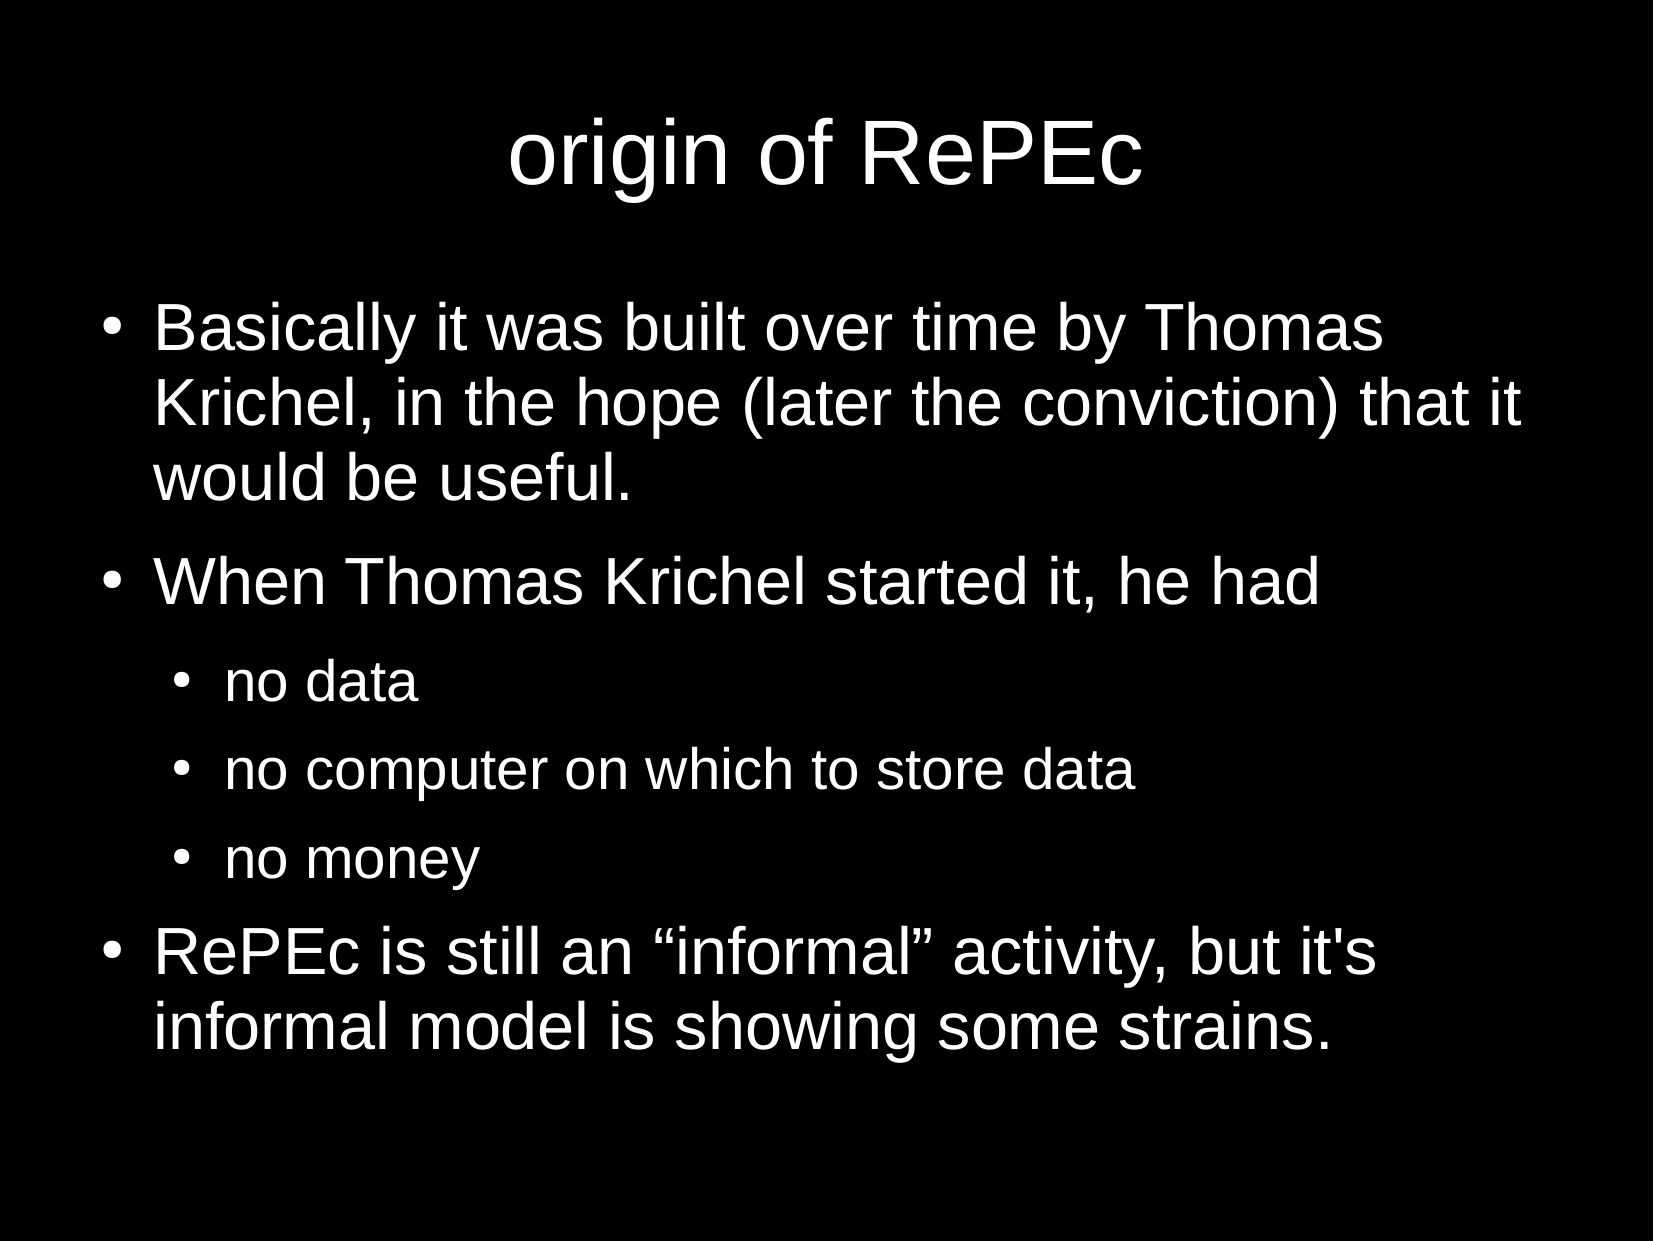

# origin of RePEc
Basically it was built over time by Thomas Krichel, in the hope (later the conviction) that it would be useful.
When Thomas Krichel started it, he had
no data
no computer on which to store data
no money
RePEc is still an “informal” activity, but it's informal model is showing some strains.